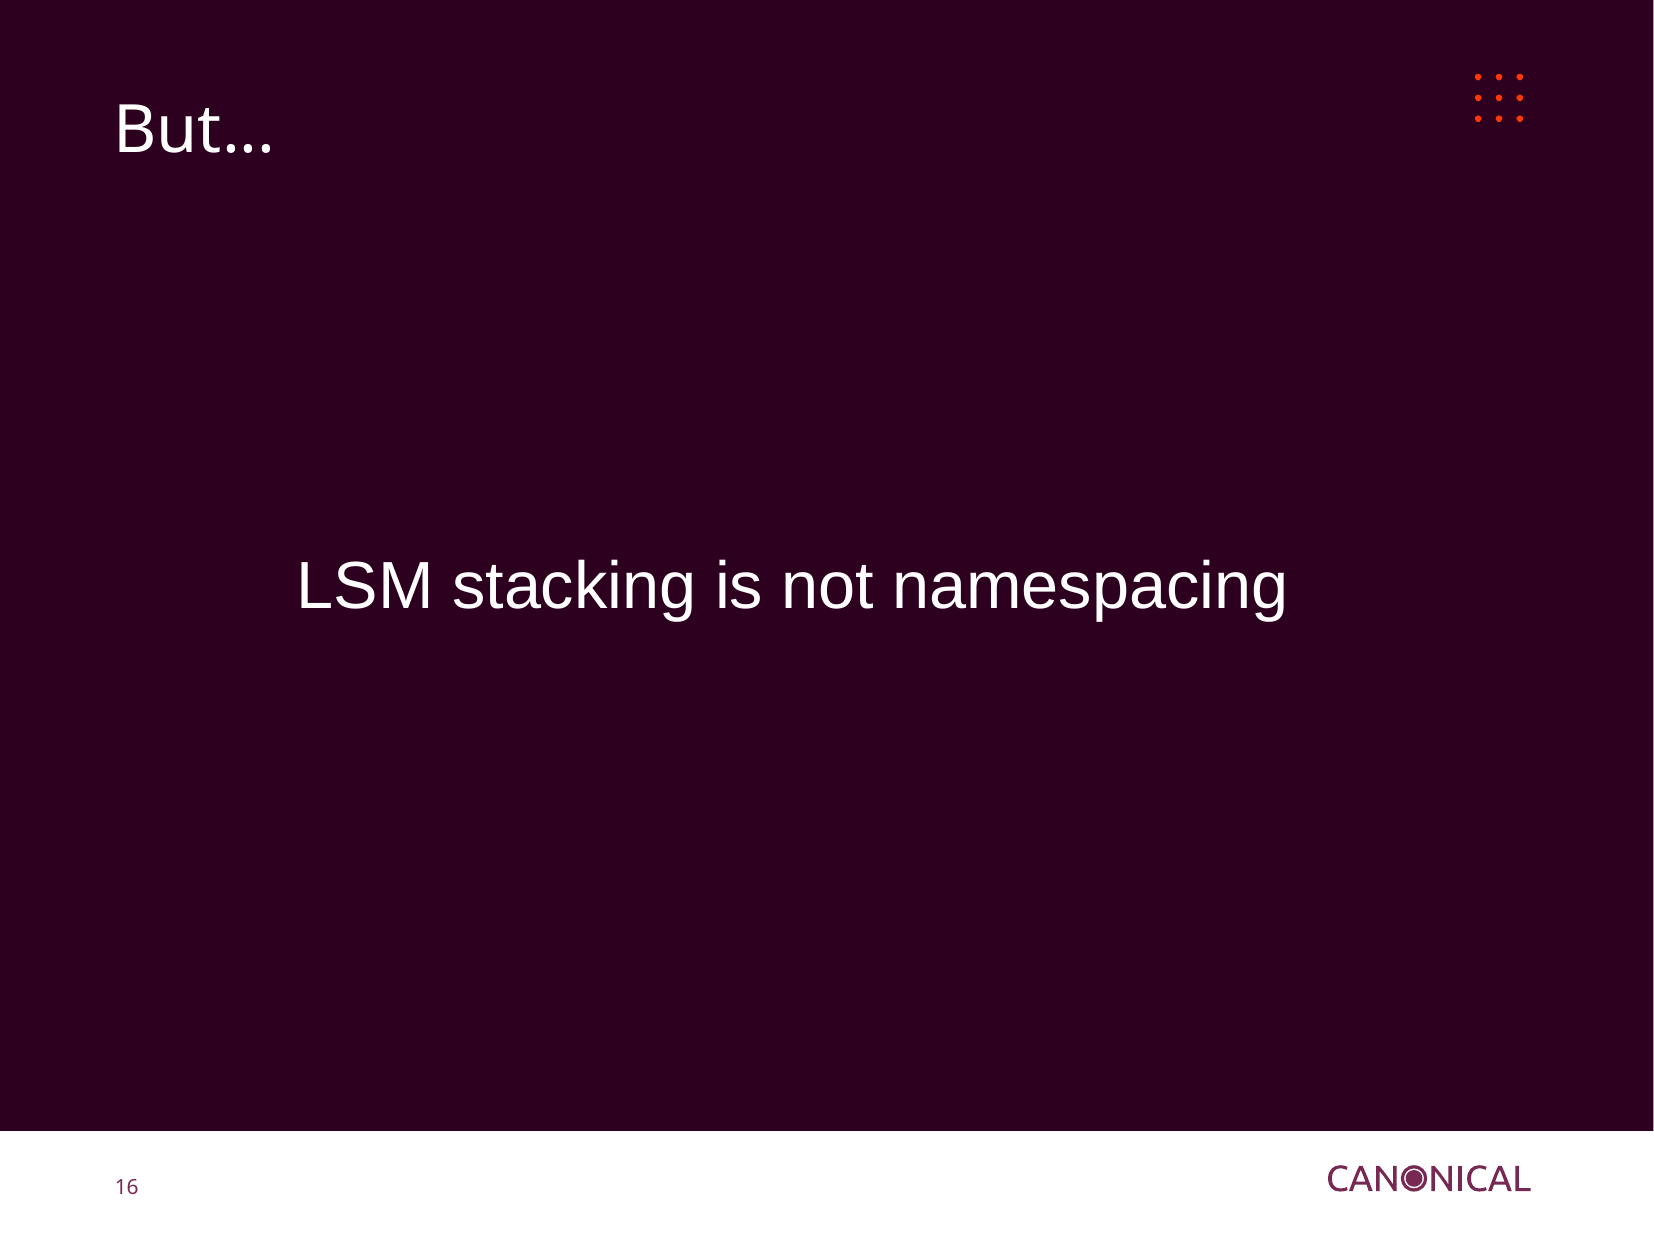

# But...
LSM stacking is not namespacing